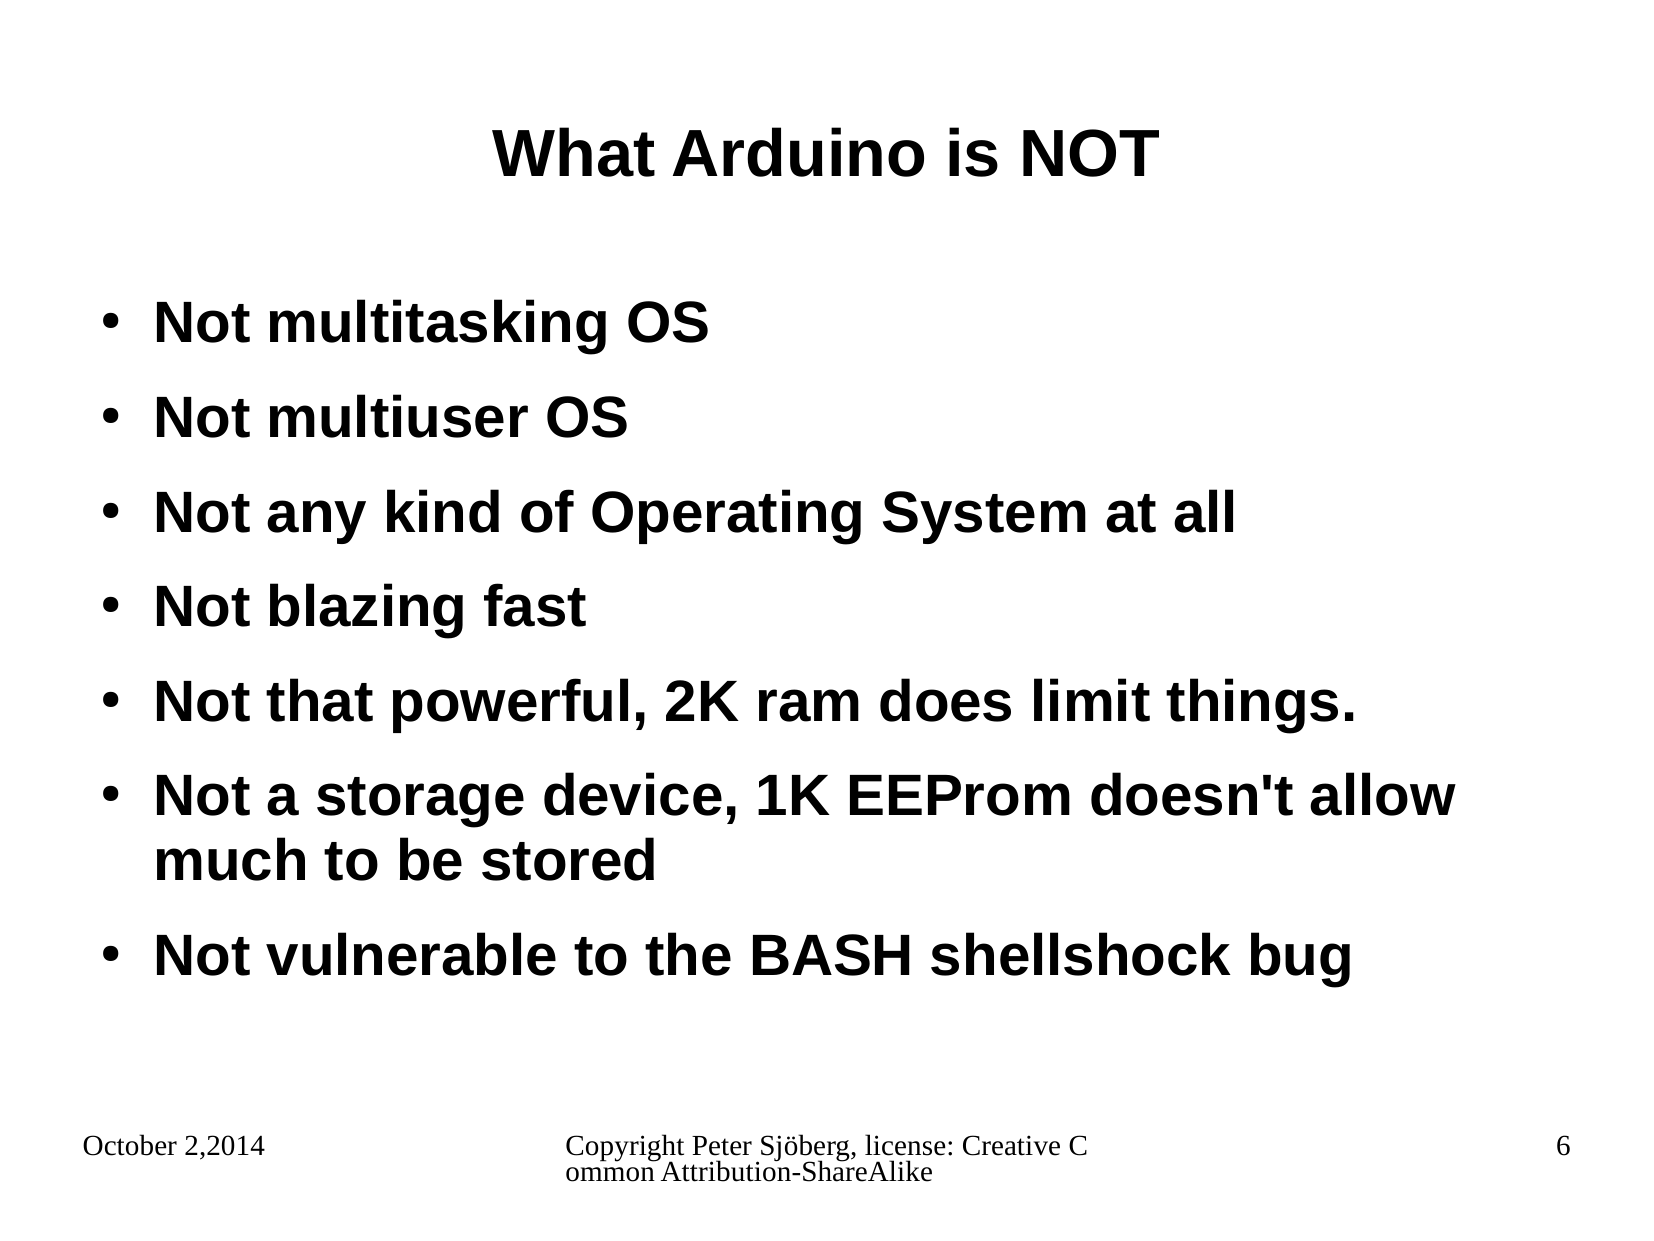

# What Arduino is NOT
Not multitasking OS
Not multiuser OS
Not any kind of Operating System at all
Not blazing fast
Not that powerful, 2K ram does limit things.
Not a storage device, 1K EEProm doesn't allow much to be stored
Not vulnerable to the BASH shellshock bug
October 2,2014
Copyright Peter Sjöberg, license: Creative Common Attribution-ShareAlike
6